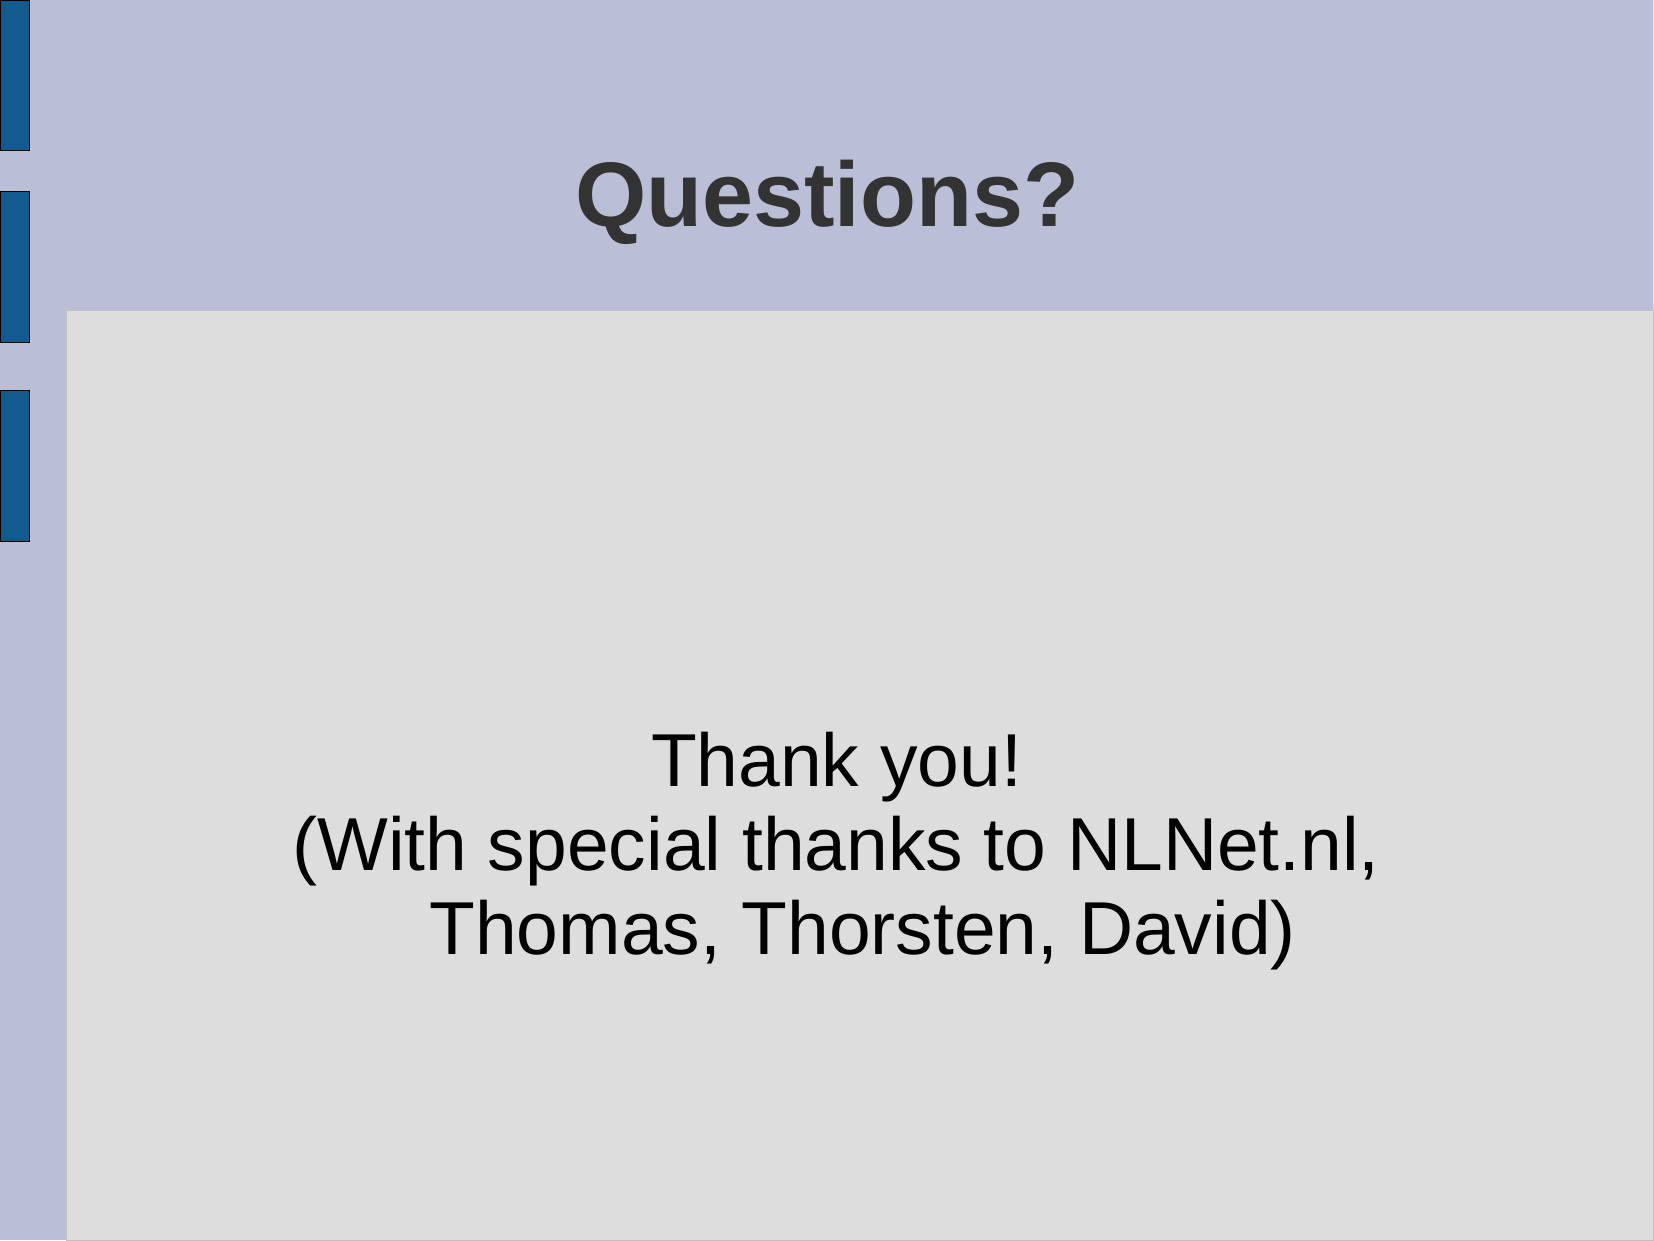

# Questions?
Thank you!
(With special thanks to NLNet.nl, Thomas, Thorsten, David)